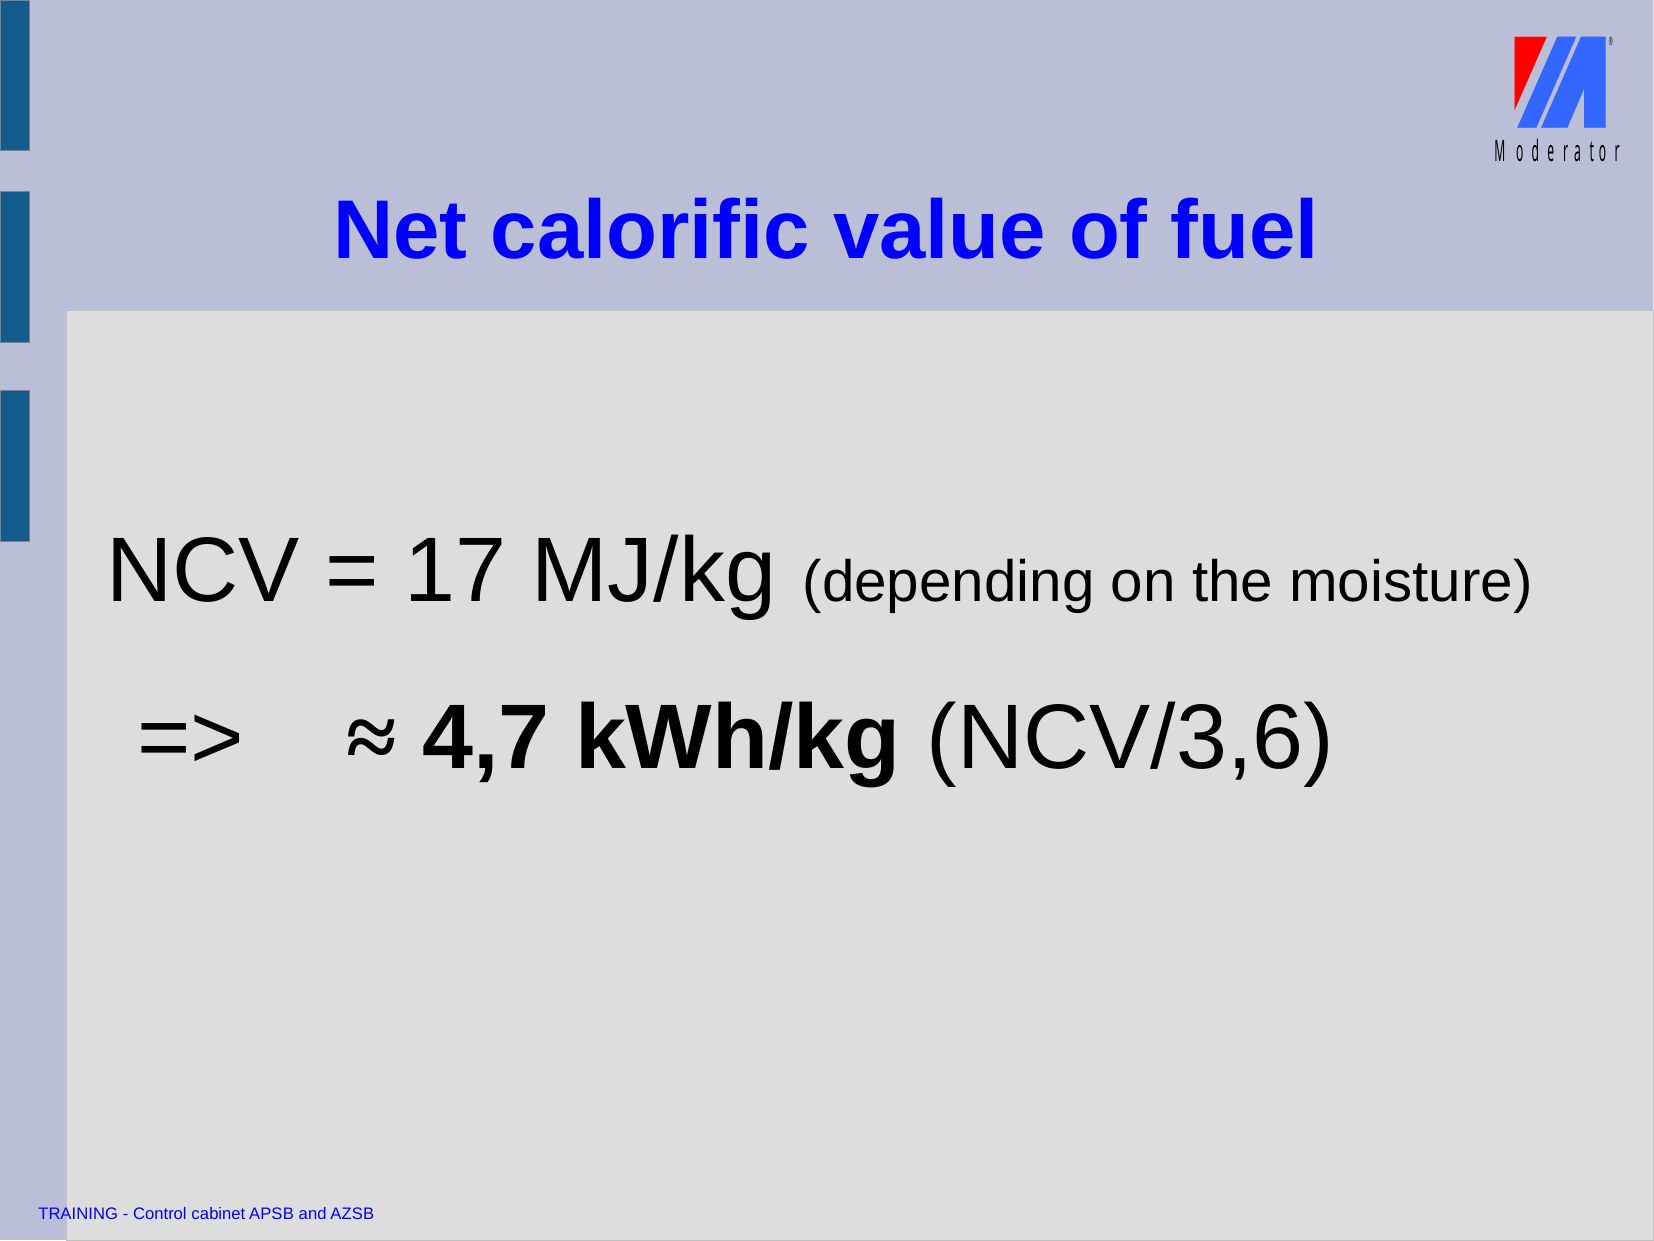

Net calorific value of fuel
# NCV = 17 MJ/kg (depending on the moisture)
 => ≈ 4,7 kWh/kg (NCV/3,6)
TRAINING - Control cabinet APSB and AZSB